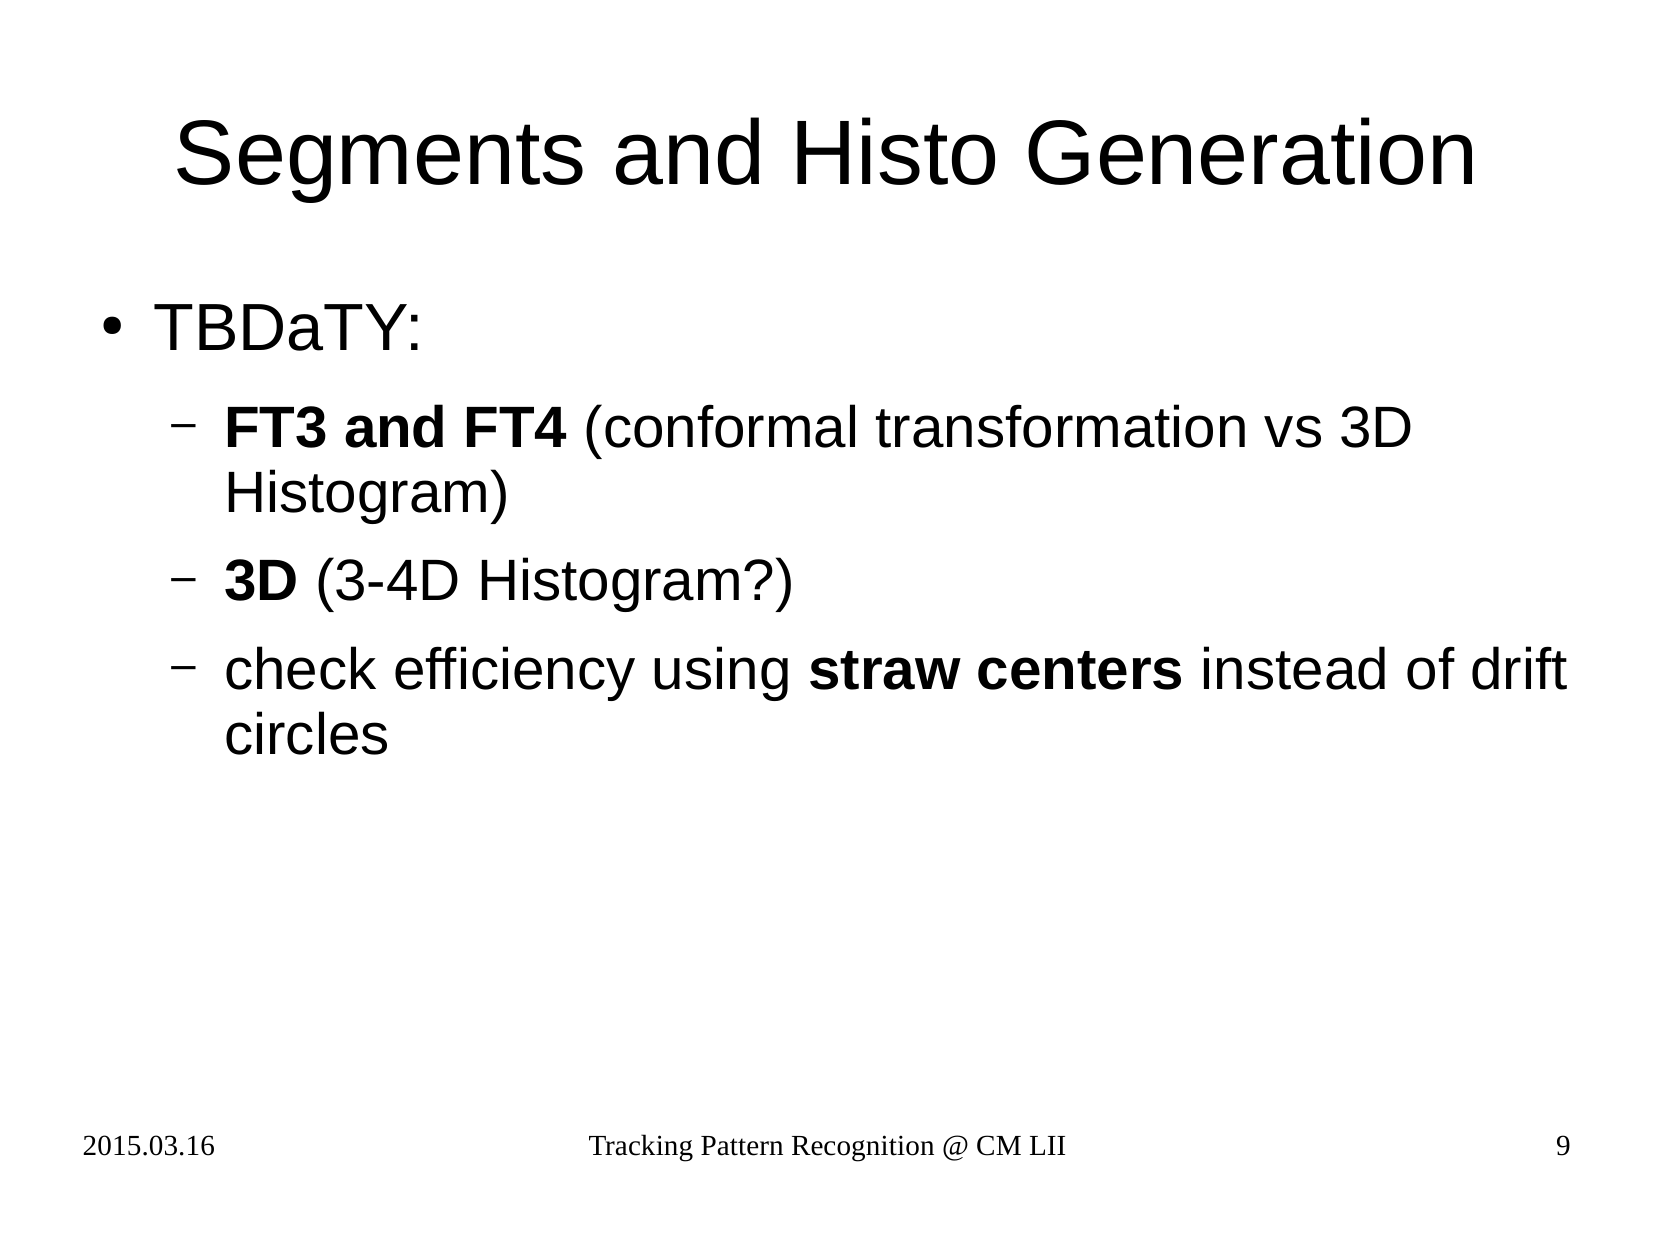

# Segments and Histo Generation
TBDaTY:
FT3 and FT4 (conformal transformation vs 3D Histogram)
3D (3-4D Histogram?)
check efficiency using straw centers instead of drift circles
2015.03.16
Tracking Pattern Recognition @ CM LII
9